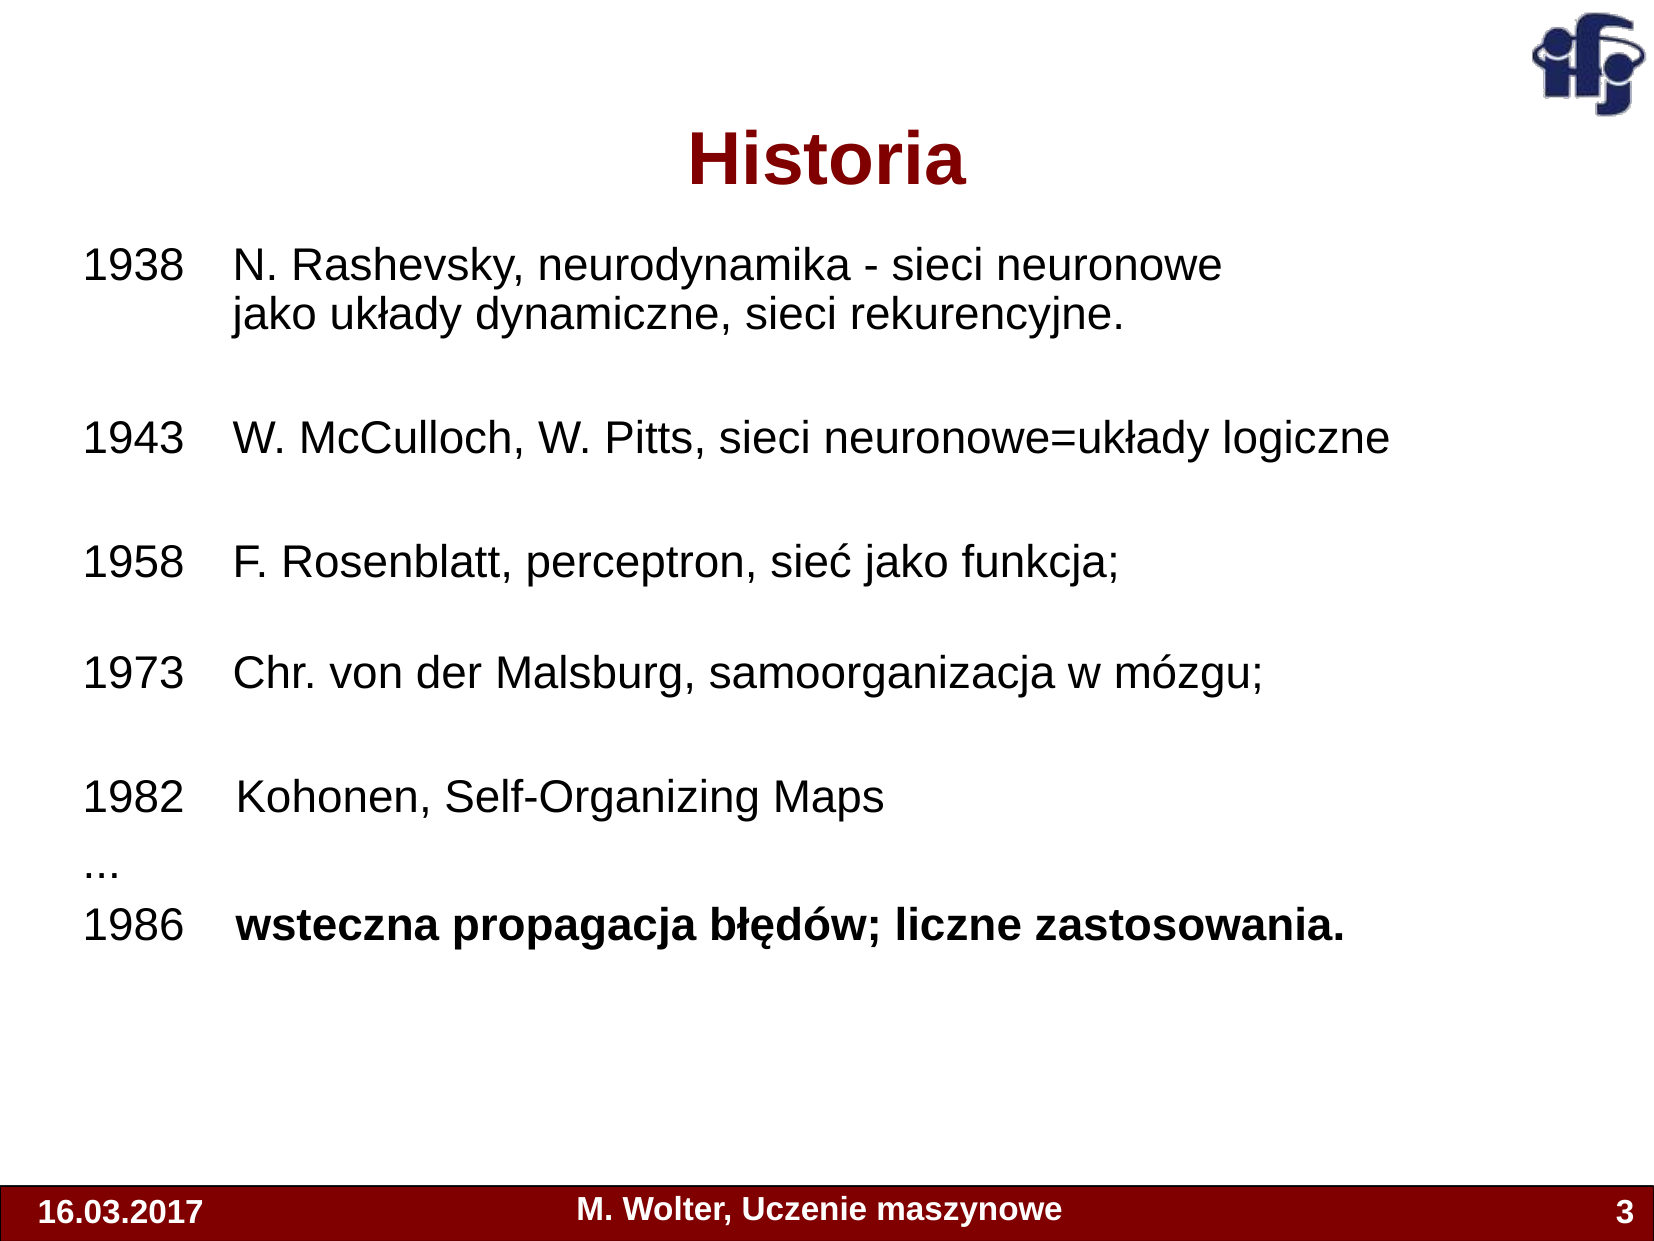

# Historia
1938 	N. Rashevsky, neurodynamika - sieci neuronowe
	jako układy dynamiczne, sieci rekurencyjne.
1943 	W. McCulloch, W. Pitts, sieci neuronowe=układy logiczne
1958	F. Rosenblatt, perceptron, sieć jako funkcja;
1973 	Chr. von der Malsburg, samoorganizacja w mózgu;
1982 Kohonen, Self-Organizing Maps
...
1986 wsteczna propagacja błędów; liczne zastosowania.
22 kwietnia 2009
Marcin Wolter, Sieci Neuronowe